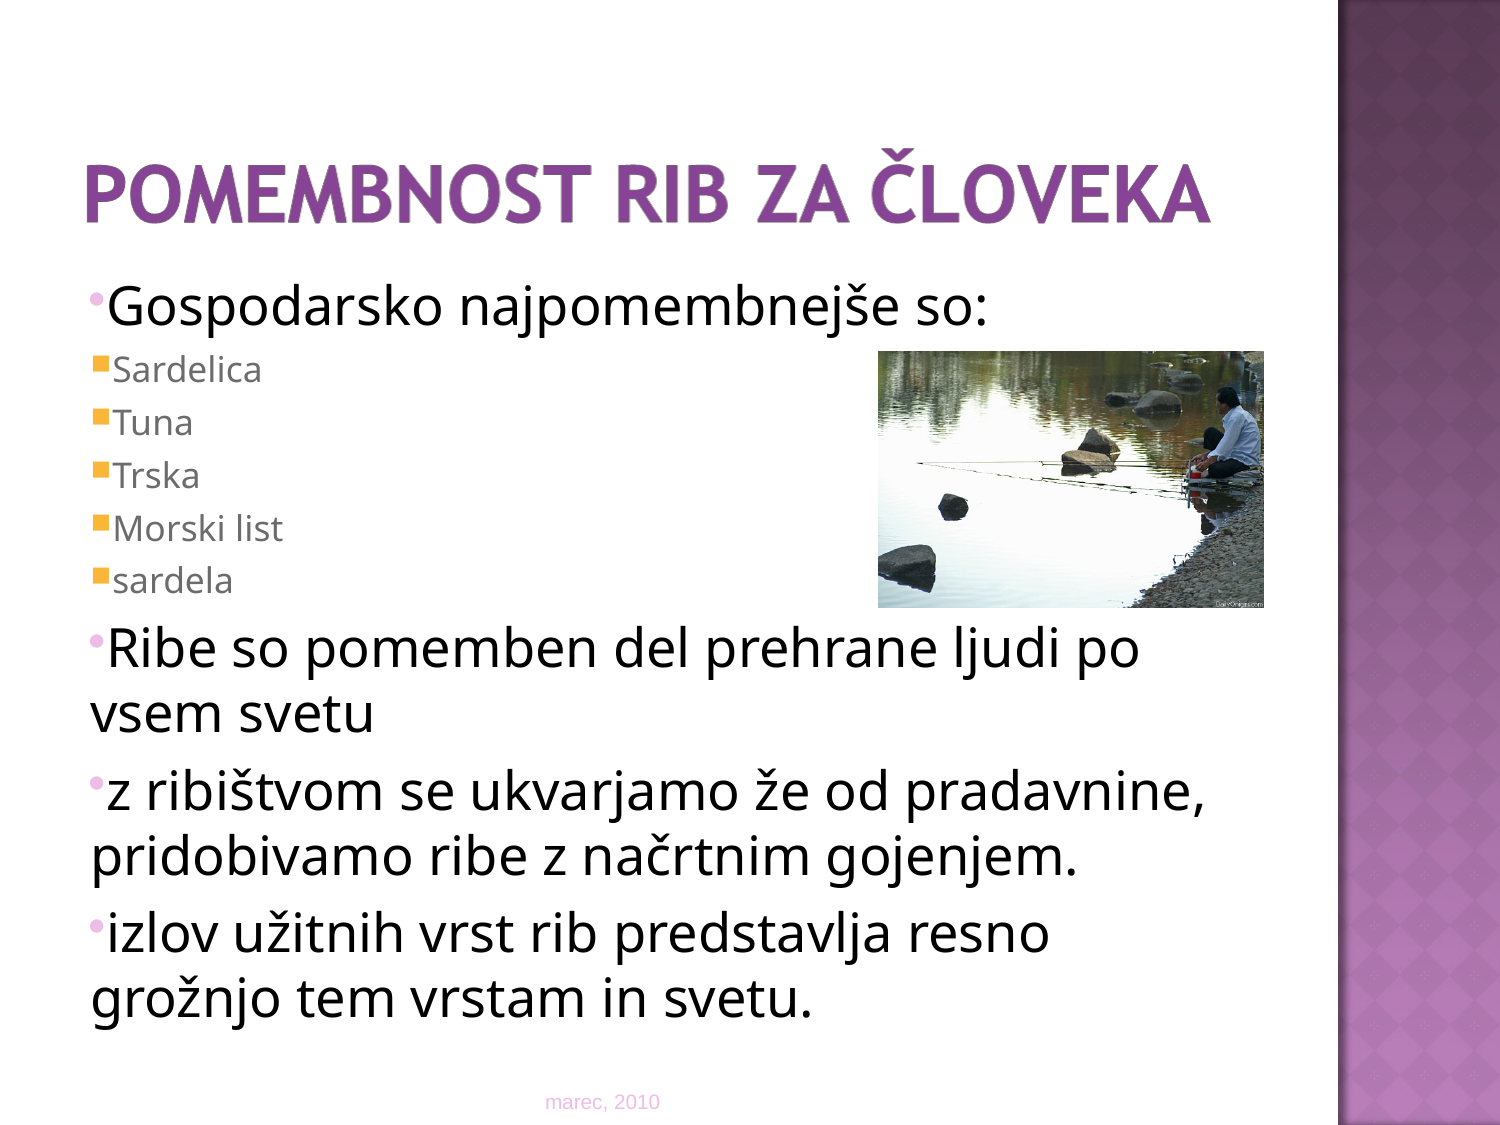

Gospodarsko najpomembnejše so:
Sardelica
Tuna
Trska
Morski list
sardela
Ribe so pomemben del prehrane ljudi po vsem svetu
z ribištvom se ukvarjamo že od pradavnine, pridobivamo ribe z načrtnim gojenjem.
izlov užitnih vrst rib predstavlja resno grožnjo tem vrstam in svetu.
marec, 2010